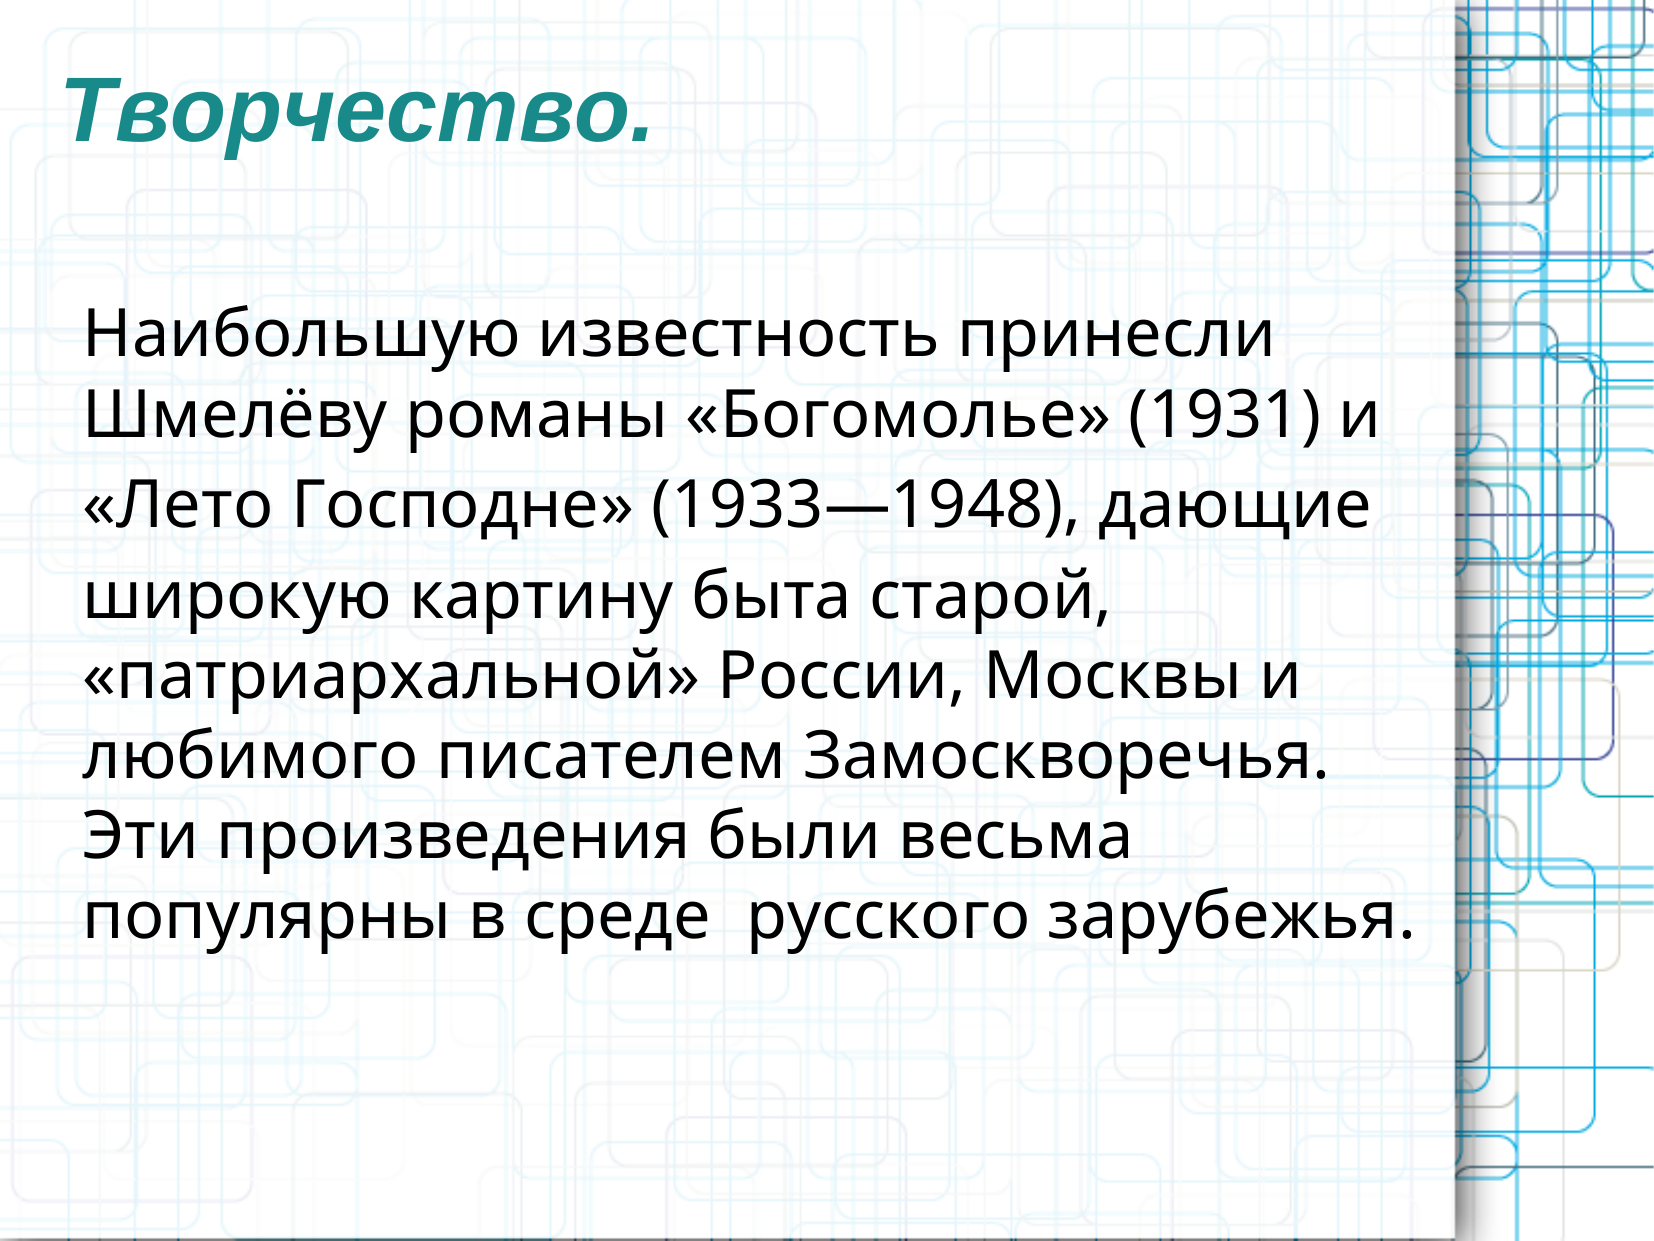

# Творчество.
Наибольшую известность принесли Шмелёву романы «Богомолье» (1931) и «Лето Господне» (1933—1948), дающие широкую картину быта старой, «патриархальной» России, Москвы и любимого писателем Замоскворечья. Эти произведения были весьма популярны в среде  русского зарубежья.